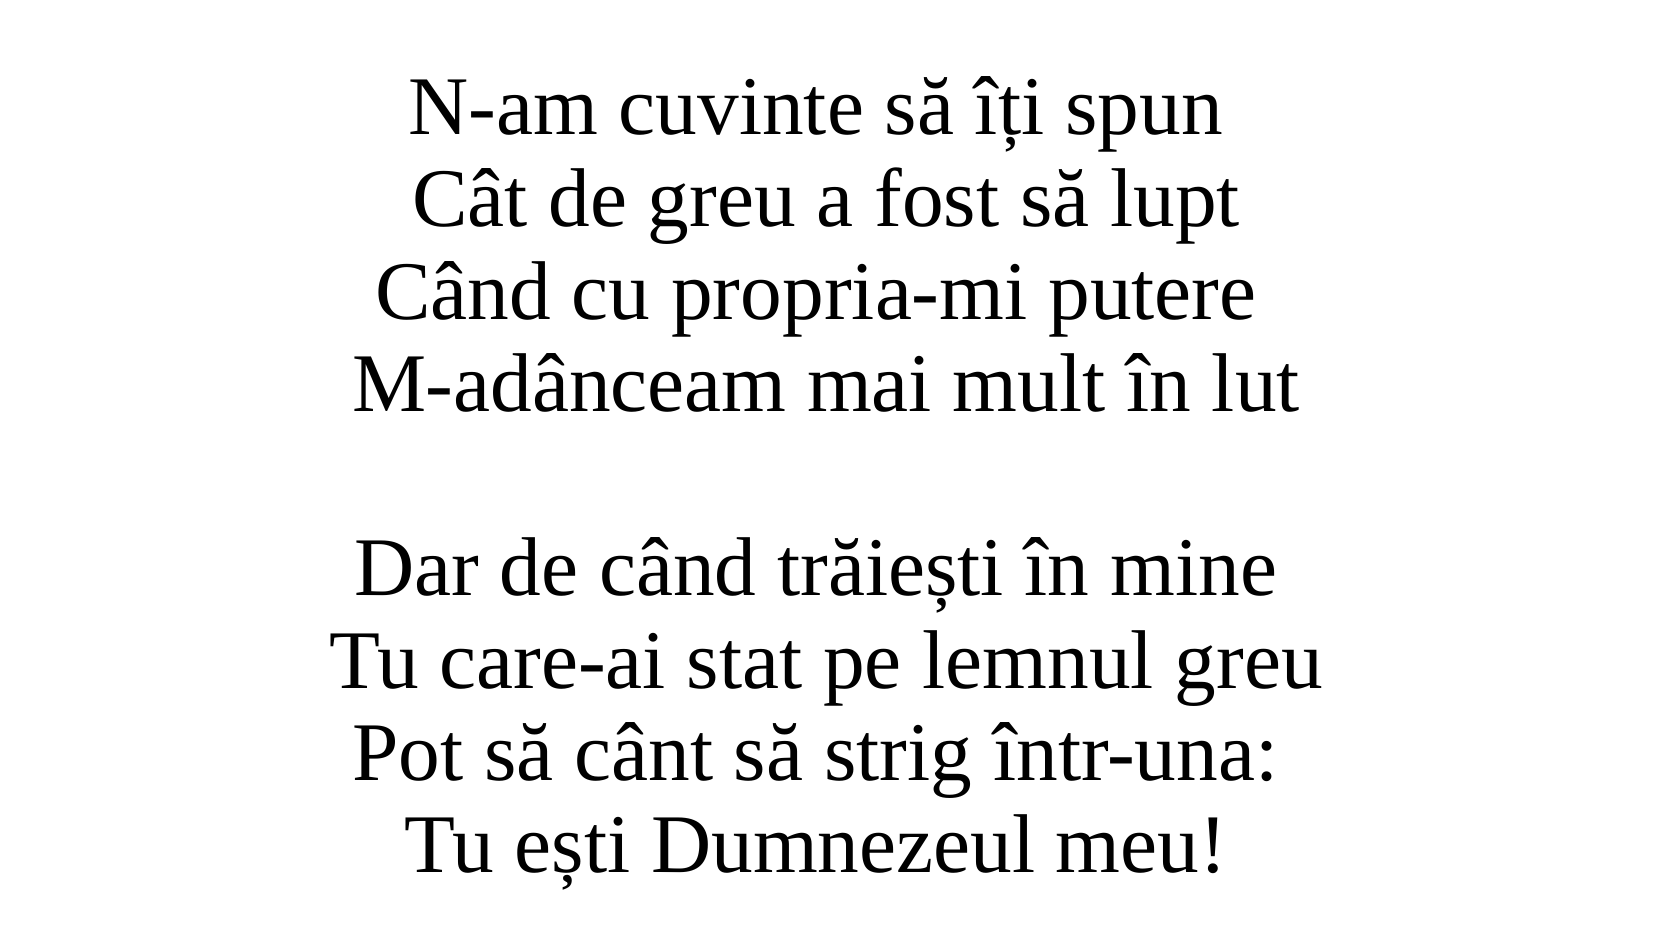

# N-am cuvinte să îți spun
Cât de greu a fost să lupt
Când cu propria-mi putere
M-adânceam mai mult în lut
Dar de când trăiești în mine
Tu care-ai stat pe lemnul greu
Pot să cânt să strig într-una:
Tu ești Dumnezeul meu!